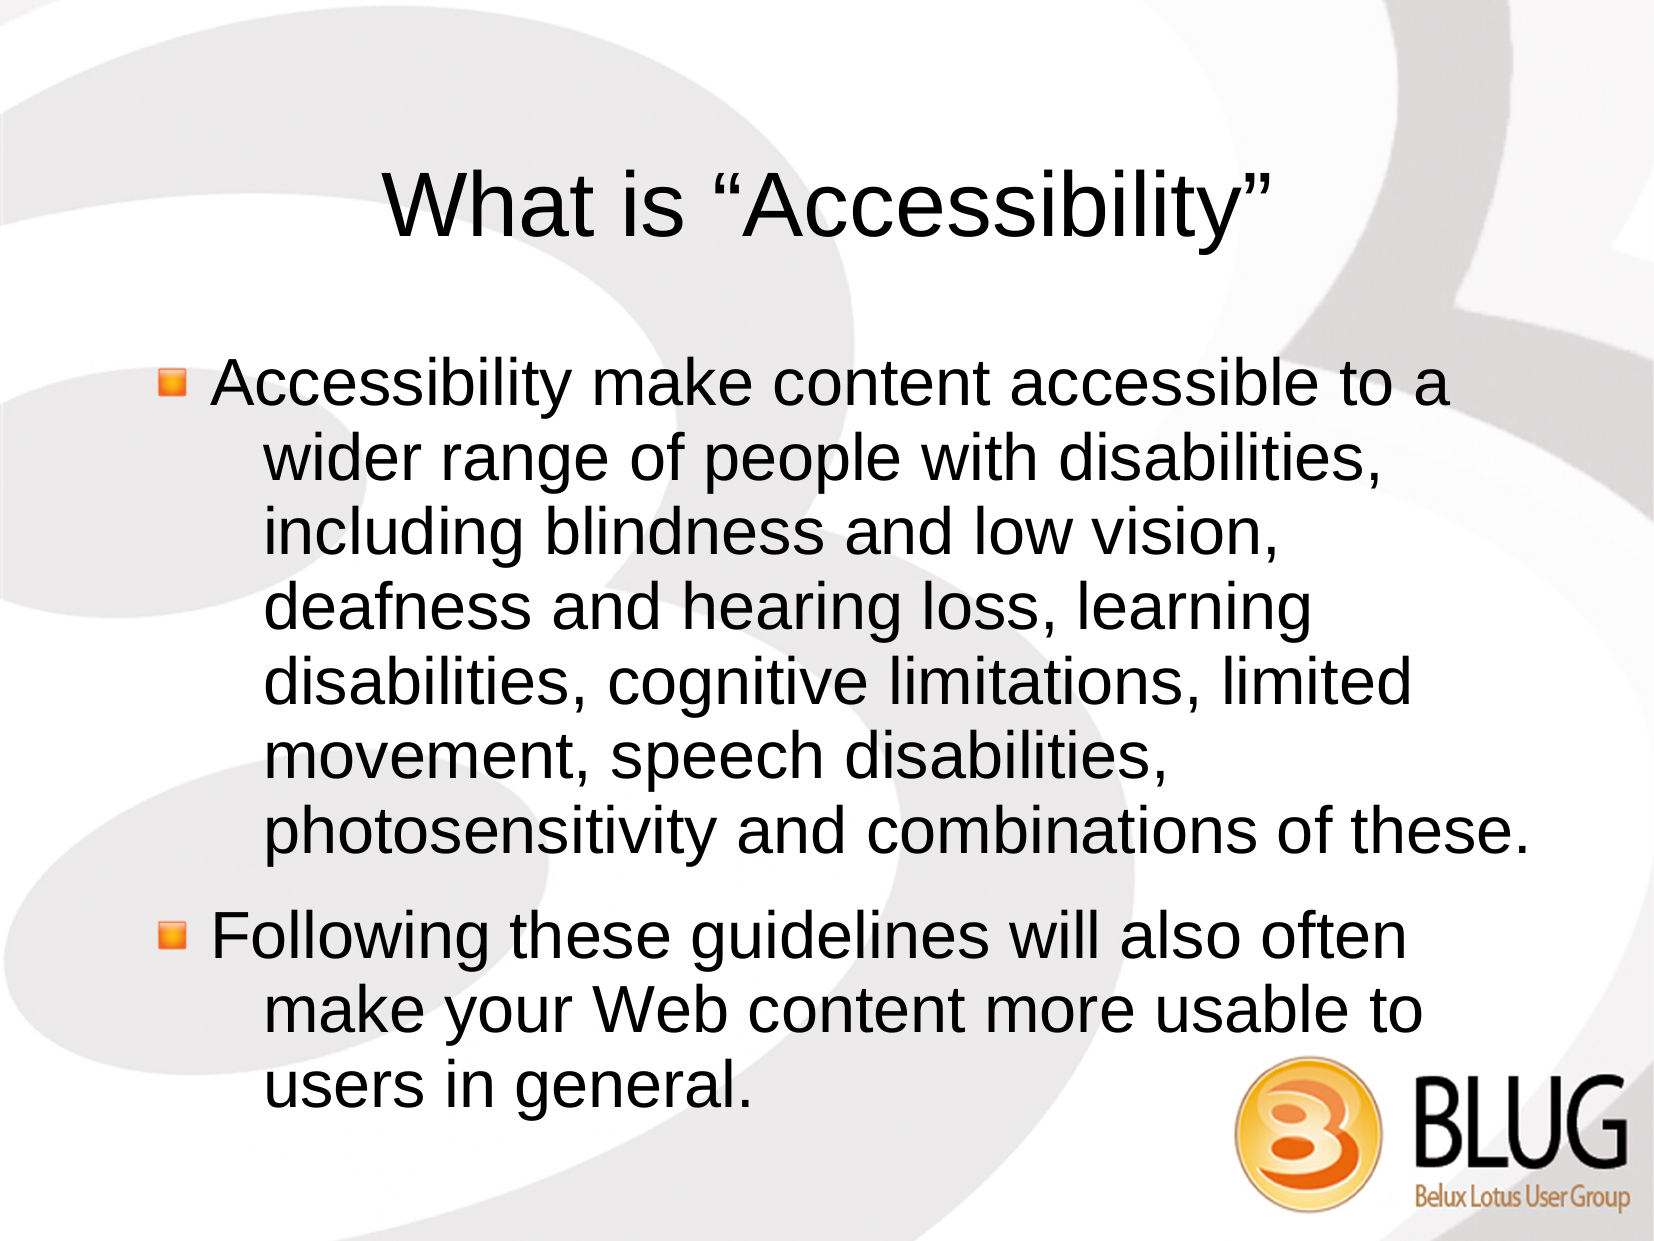

# What is “Accessibility”
Accessibility make content accessible to a wider range of people with disabilities, including blindness and low vision, deafness and hearing loss, learning disabilities, cognitive limitations, limited movement, speech disabilities, photosensitivity and combinations of these.
Following these guidelines will also often make your Web content more usable to users in general.